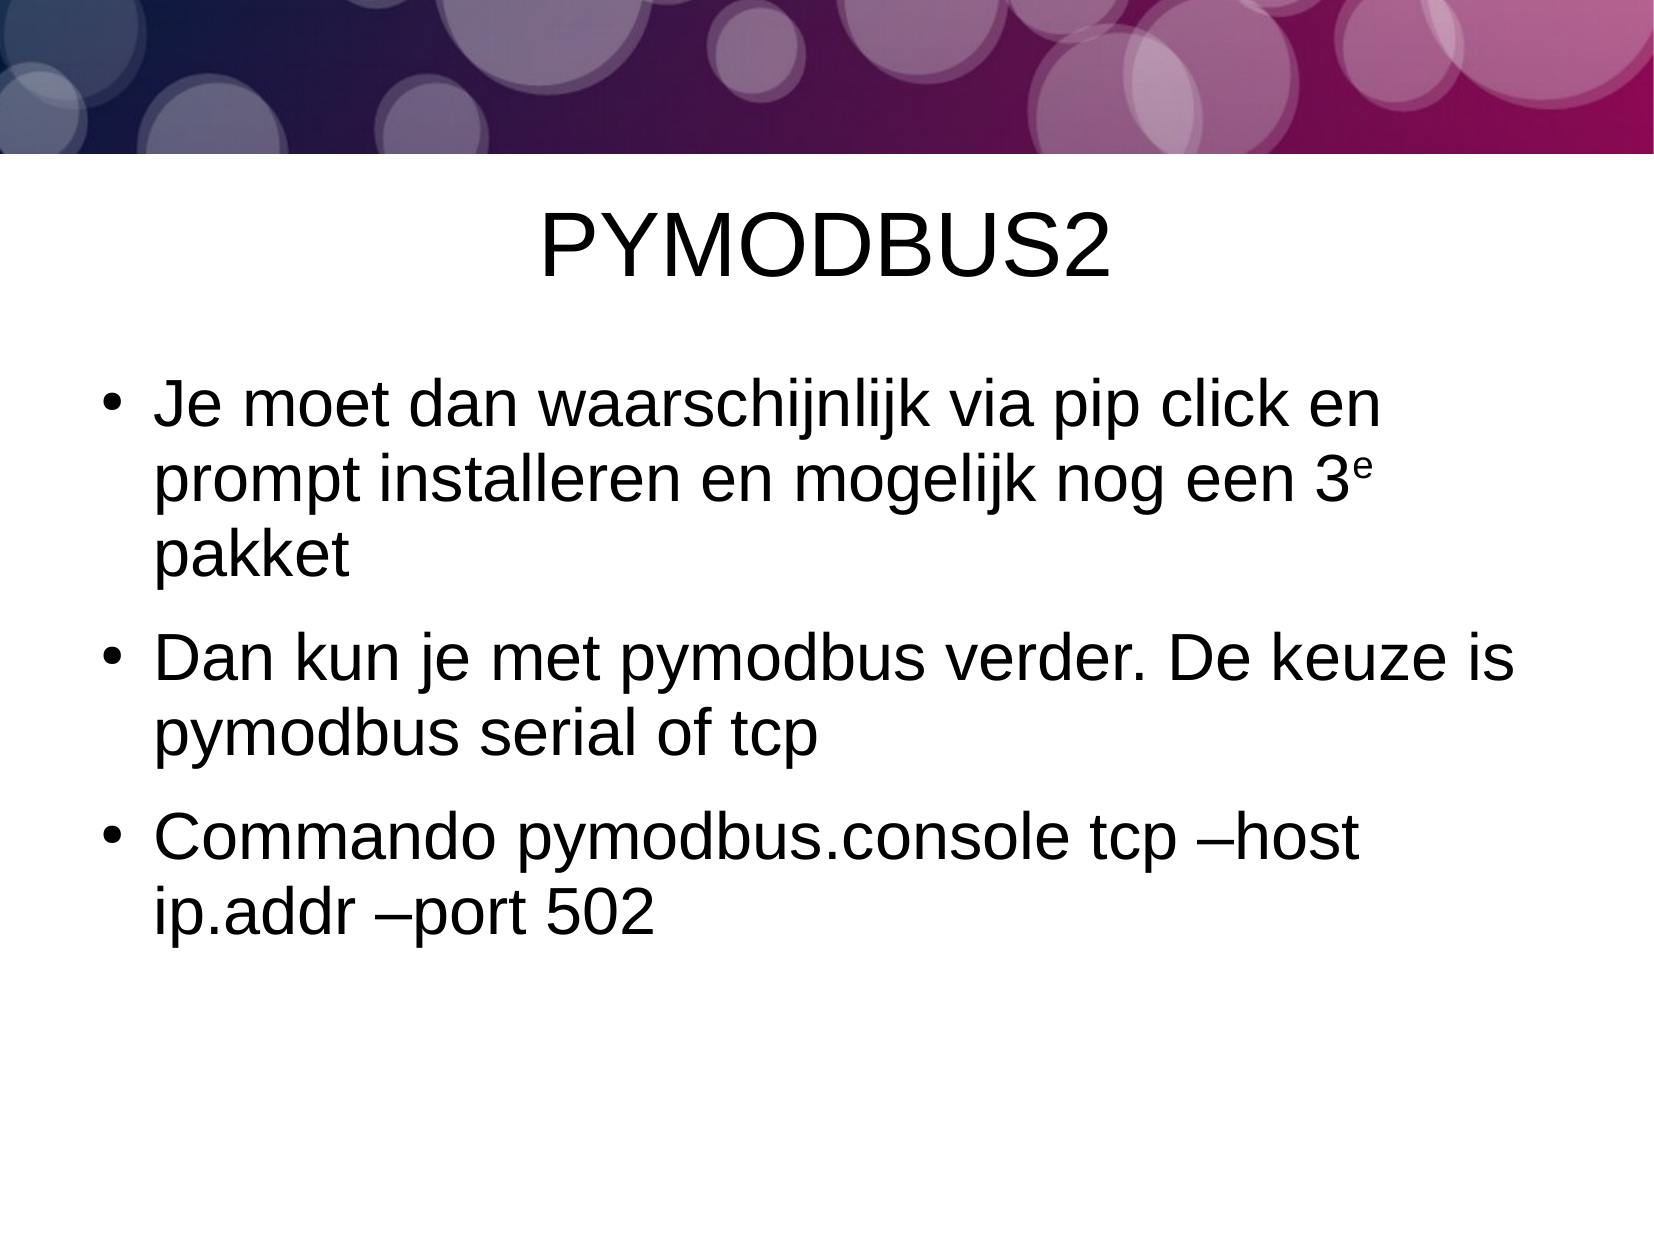

# PYMODBUS2
Je moet dan waarschijnlijk via pip click en prompt installeren en mogelijk nog een 3e pakket
Dan kun je met pymodbus verder. De keuze is pymodbus serial of tcp
Commando pymodbus.console tcp –host ip.addr –port 502